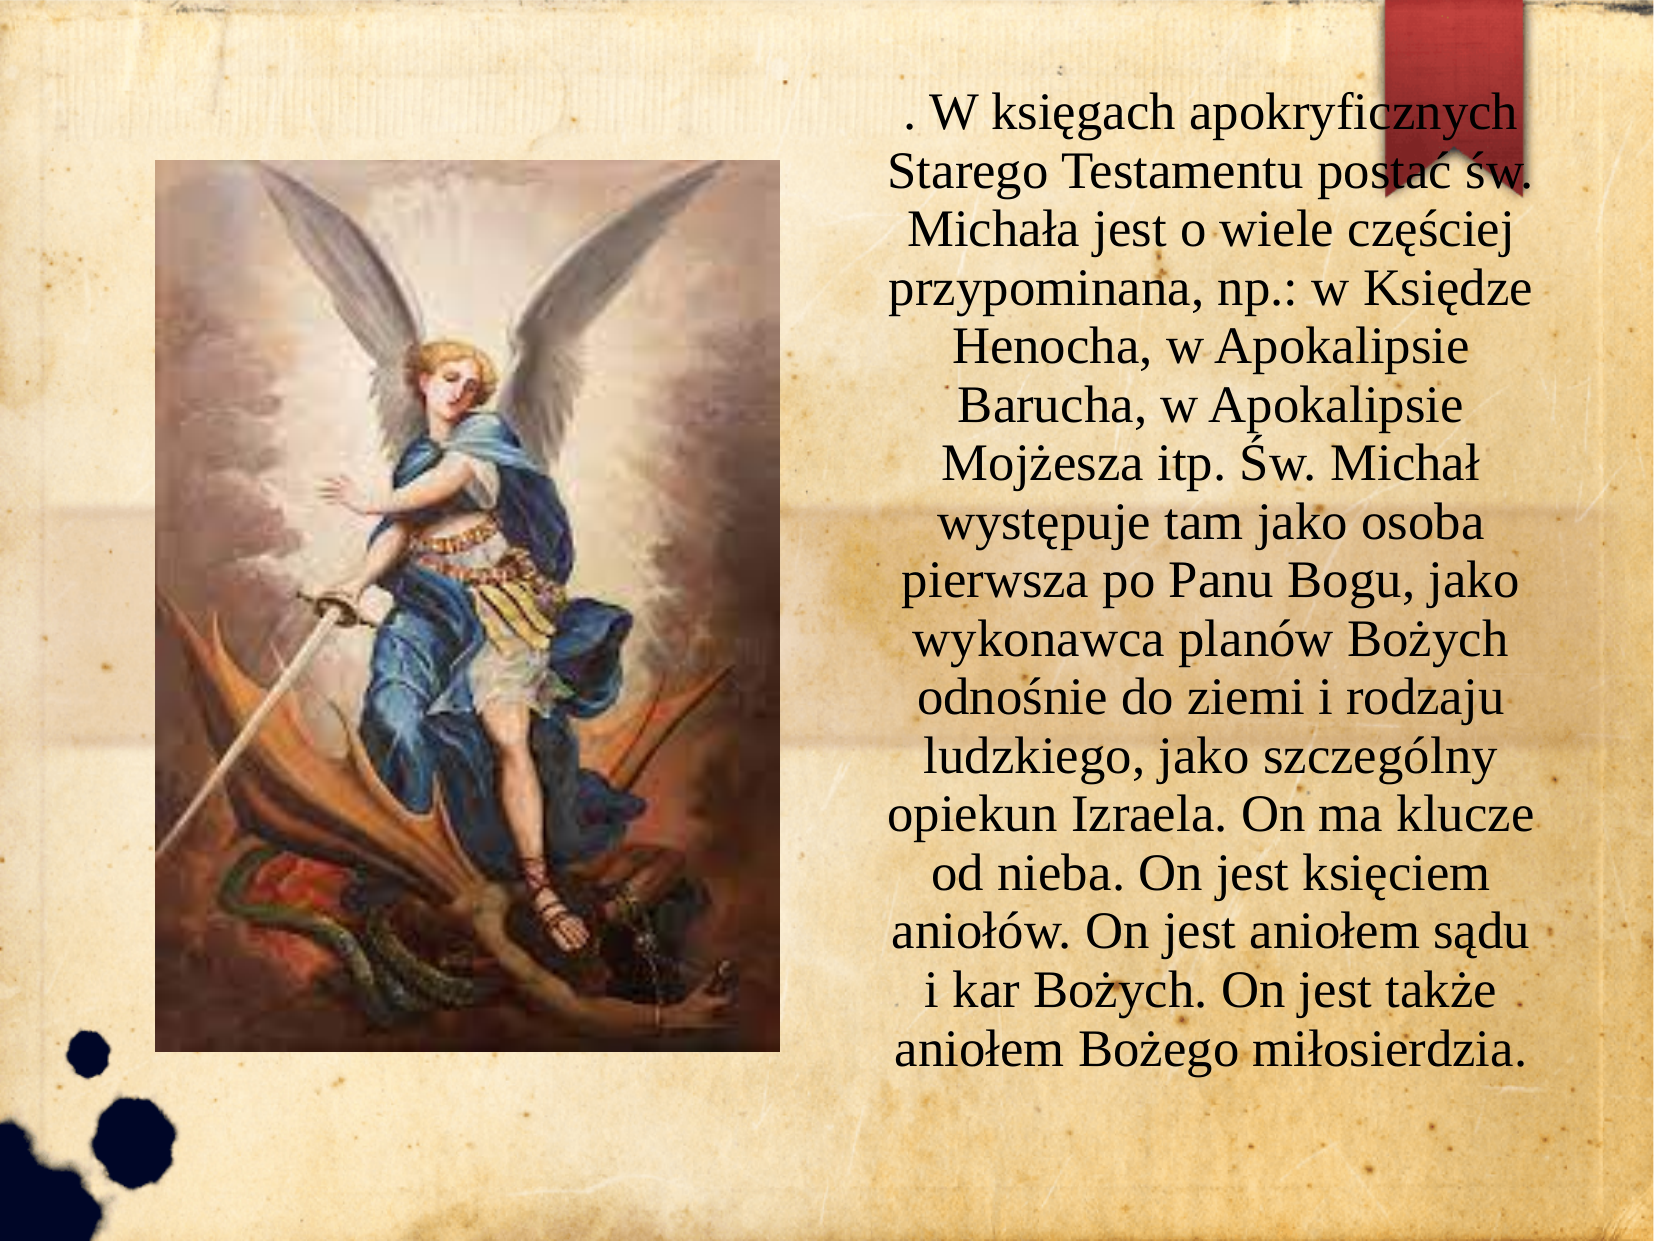

. W księgach apokryficznych Starego Testamentu postać św. Michała jest o wiele częściej przypominana, np.: w Księdze Henocha, w Apokalipsie Barucha, w Apokalipsie Mojżesza itp. Św. Michał występuje tam jako osoba pierwsza po Panu Bogu, jako wykonawca planów Bożych odnośnie do ziemi i rodzaju ludzkiego, jako szczególny opiekun Izraela. On ma klucze od nieba. On jest księciem aniołów. On jest aniołem sądu i kar Bożych. On jest także aniołem Bożego miłosierdzia.
#